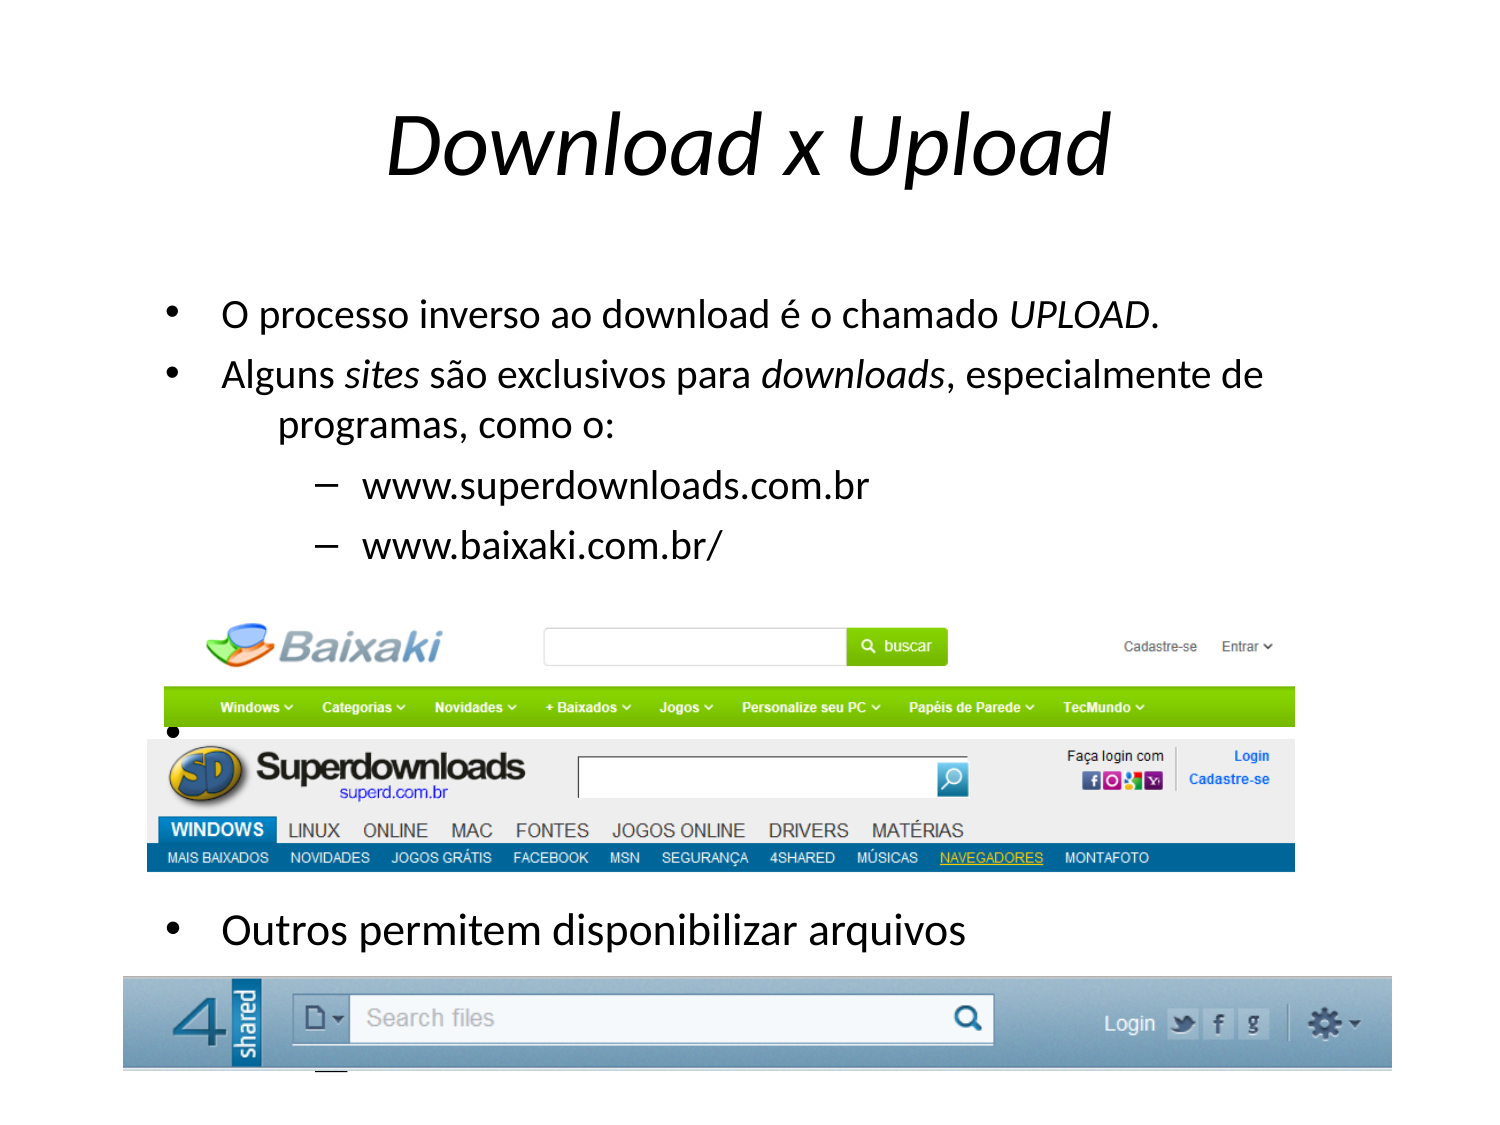

# Download x Upload
O processo inverso ao download é o chamado UPLOAD.
Alguns sites são exclusivos para downloads, especialmente de programas, como o:
www.superdownloads.com.br
www.baixaki.com.br/
Outros permitem disponibilizar arquivos